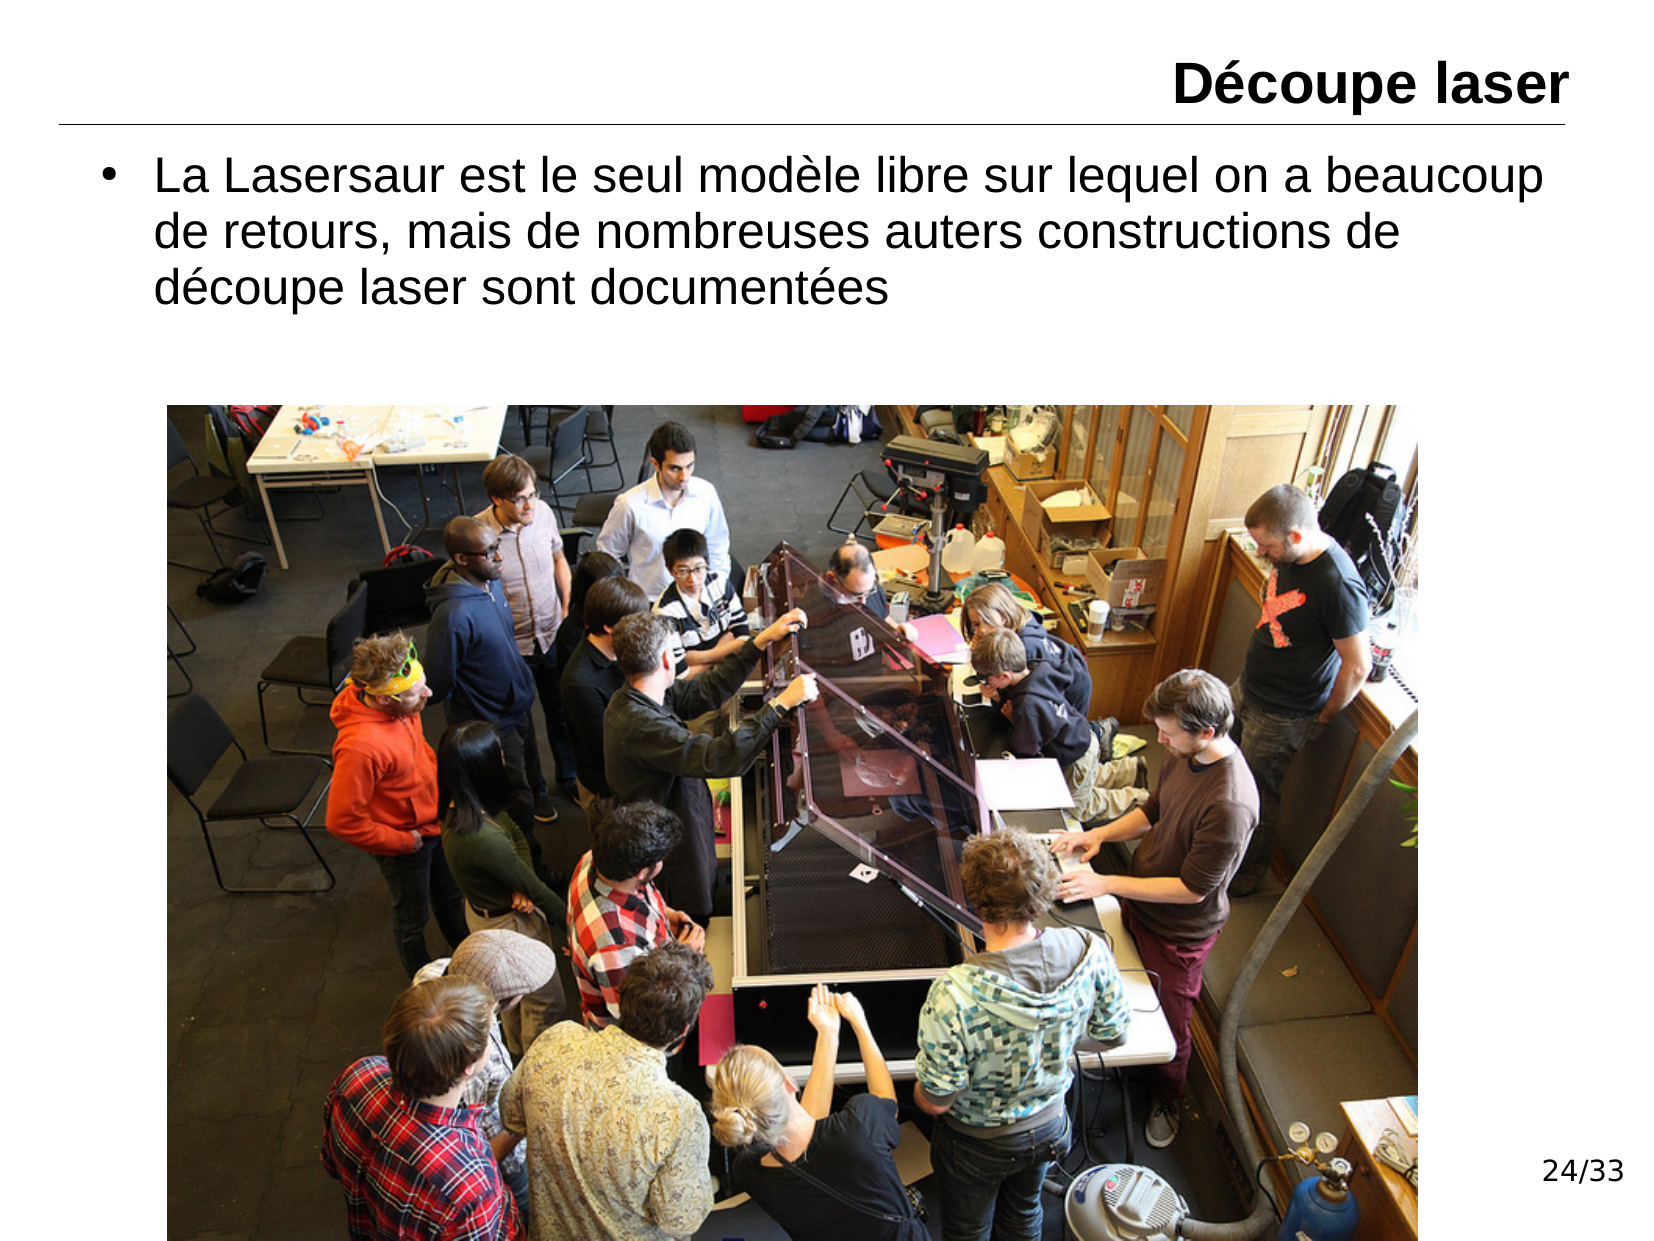

# Découpe laser
La Lasersaur est le seul modèle libre sur lequel on a beaucoup de retours, mais de nombreuses auters constructions de découpe laser sont documentées
24